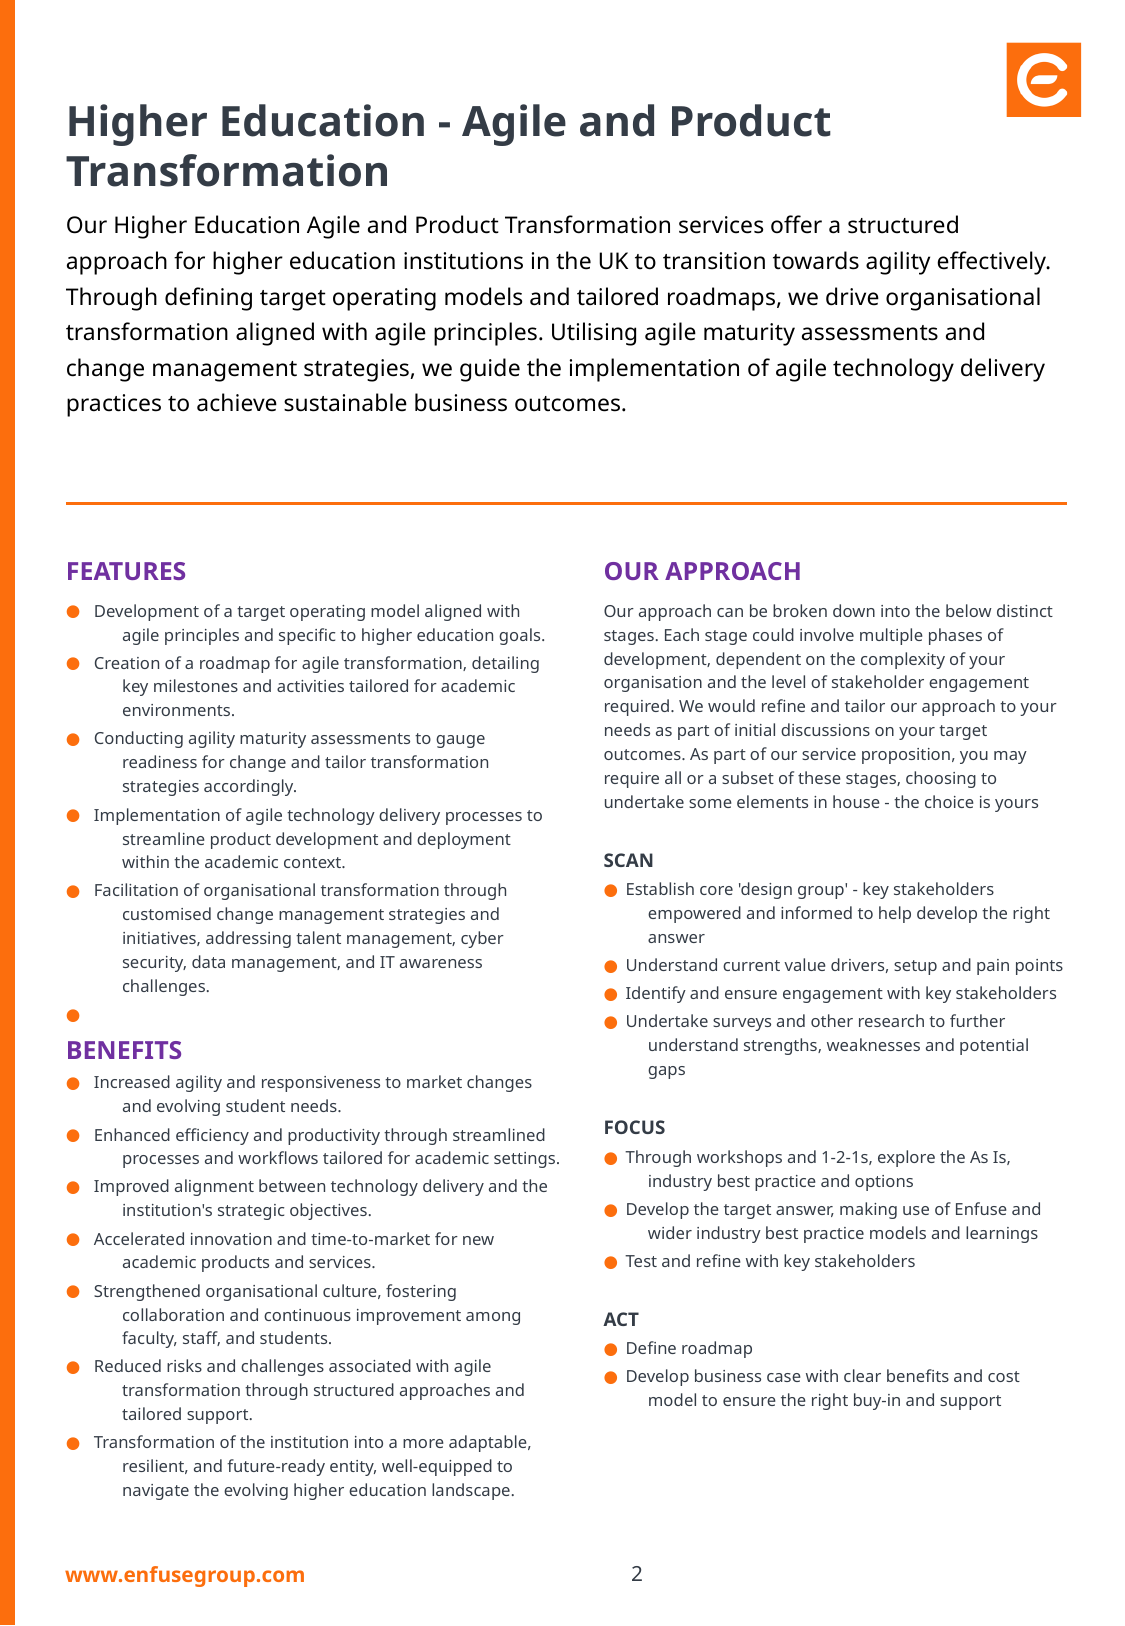

Higher Education - Agile and Product Transformation
Our Higher Education Agile and Product Transformation services offer a structured approach for higher education institutions in the UK to transition towards agility effectively. Through defining target operating models and tailored roadmaps, we drive organisational transformation aligned with agile principles. Utilising agile maturity assessments and change management strategies, we guide the implementation of agile technology delivery practices to achieve sustainable business outcomes.
FEATURES
OUR APPROACH
Development of a target operating model aligned with agile principles and specific to higher education goals.
Creation of a roadmap for agile transformation, detailing key milestones and activities tailored for academic environments.
Conducting agility maturity assessments to gauge readiness for change and tailor transformation strategies accordingly.
Implementation of agile technology delivery processes to streamline product development and deployment within the academic context.
Facilitation of organisational transformation through customised change management strategies and initiatives, addressing talent management, cyber security, data management, and IT awareness challenges.
BENEFITS
Increased agility and responsiveness to market changes and evolving student needs.
Enhanced efficiency and productivity through streamlined processes and workflows tailored for academic settings.
Improved alignment between technology delivery and the institution's strategic objectives.
Accelerated innovation and time-to-market for new academic products and services.
Strengthened organisational culture, fostering collaboration and continuous improvement among faculty, staff, and students.
Reduced risks and challenges associated with agile transformation through structured approaches and tailored support.
Transformation of the institution into a more adaptable, resilient, and future-ready entity, well-equipped to navigate the evolving higher education landscape.
Our approach can be broken down into the below distinct stages. Each stage could involve multiple phases of development, dependent on the complexity of your organisation and the level of stakeholder engagement required. We would refine and tailor our approach to your needs as part of initial discussions on your target outcomes. As part of our service proposition, you may require all or a subset of these stages, choosing to undertake some elements in house - the choice is yours
SCAN
Establish core 'design group' - key stakeholders empowered and informed to help develop the right answer
Understand current value drivers, setup and pain points
Identify and ensure engagement with key stakeholders
Undertake surveys and other research to further understand strengths, weaknesses and potential gaps
FOCUS
Through workshops and 1-2-1s, explore the As Is, industry best practice and options
Develop the target answer, making use of Enfuse and wider industry best practice models and learnings
Test and refine with key stakeholders
ACT
Define roadmap
Develop business case with clear benefits and cost model to ensure the right buy-in and support